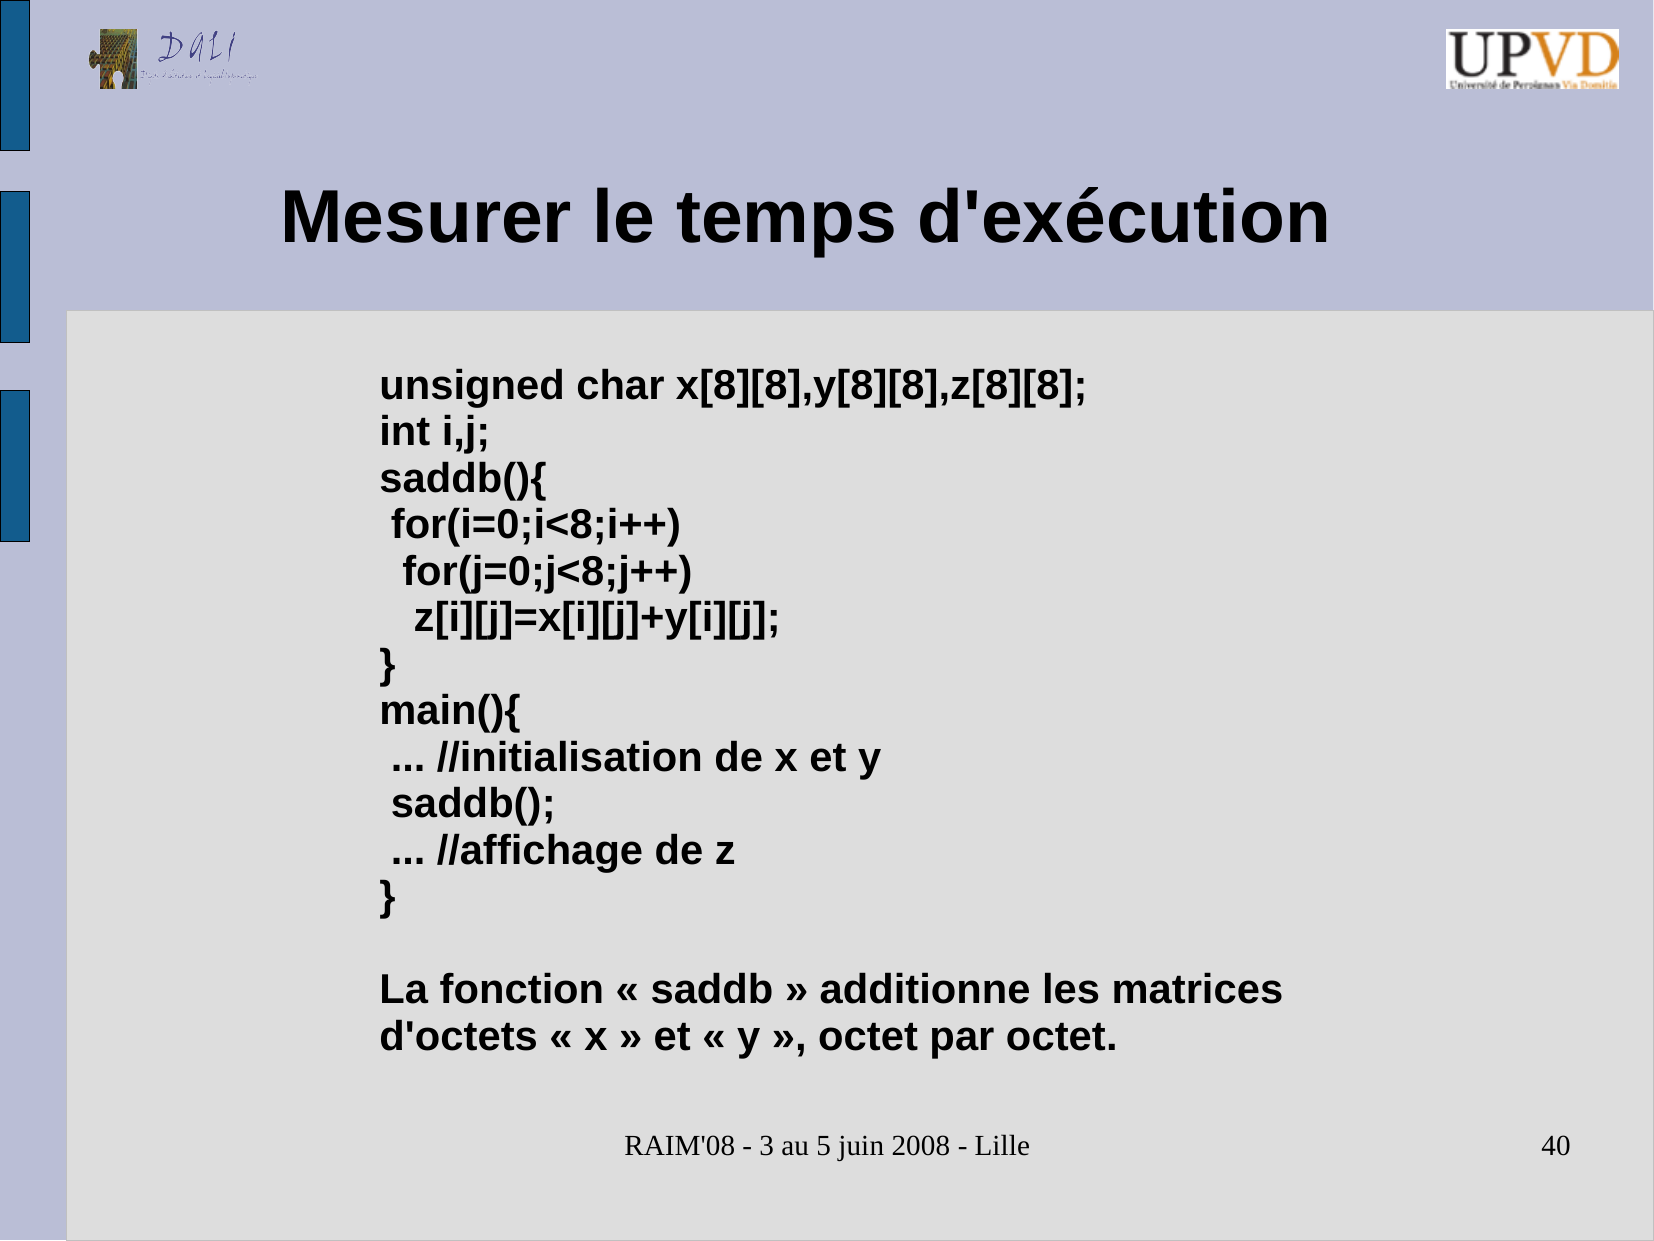

Mesurer le temps d'exécution
unsigned char x[8][8],y[8][8],z[8][8];
int i,j;
saddb(){
 for(i=0;i<8;i++)
 for(j=0;j<8;j++)
 z[i][j]=x[i][j]+y[i][j];
}
main(){
 ... //initialisation de x et y
 saddb();
 ... //affichage de z
}
La fonction « saddb » additionne les matrices
d'octets « x » et « y », octet par octet.
RAIM'08 - 3 au 5 juin 2008 - Lille
40